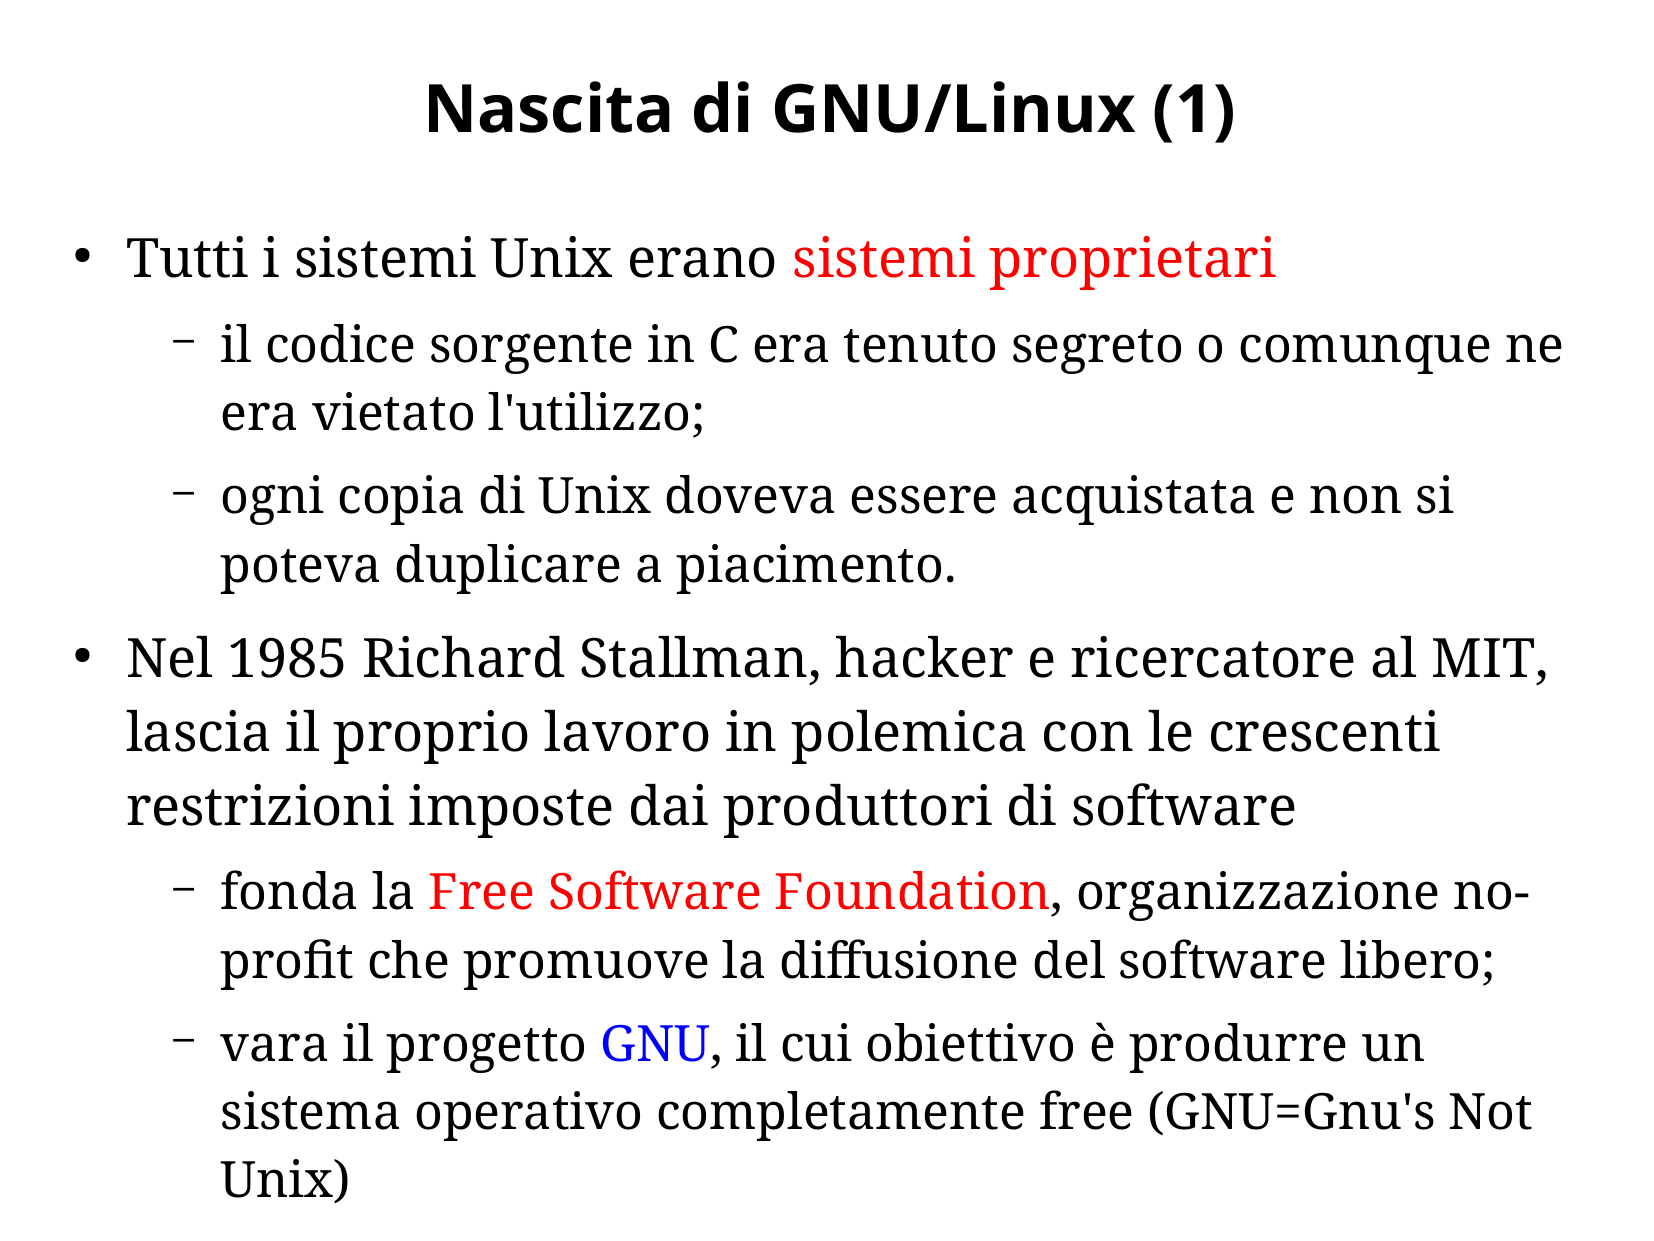

# Nascita di GNU/Linux (1)
Tutti i sistemi Unix erano sistemi proprietari
il codice sorgente in C era tenuto segreto o comunque ne era vietato l'utilizzo;
ogni copia di Unix doveva essere acquistata e non si poteva duplicare a piacimento.
Nel 1985 Richard Stallman, hacker e ricercatore al MIT, lascia il proprio lavoro in polemica con le crescenti restrizioni imposte dai produttori di software
fonda la Free Software Foundation, organizzazione no-profit che promuove la diffusione del software libero;
vara il progetto GNU, il cui obiettivo è produrre un sistema operativo completamente free (GNU=Gnu's Not Unix)